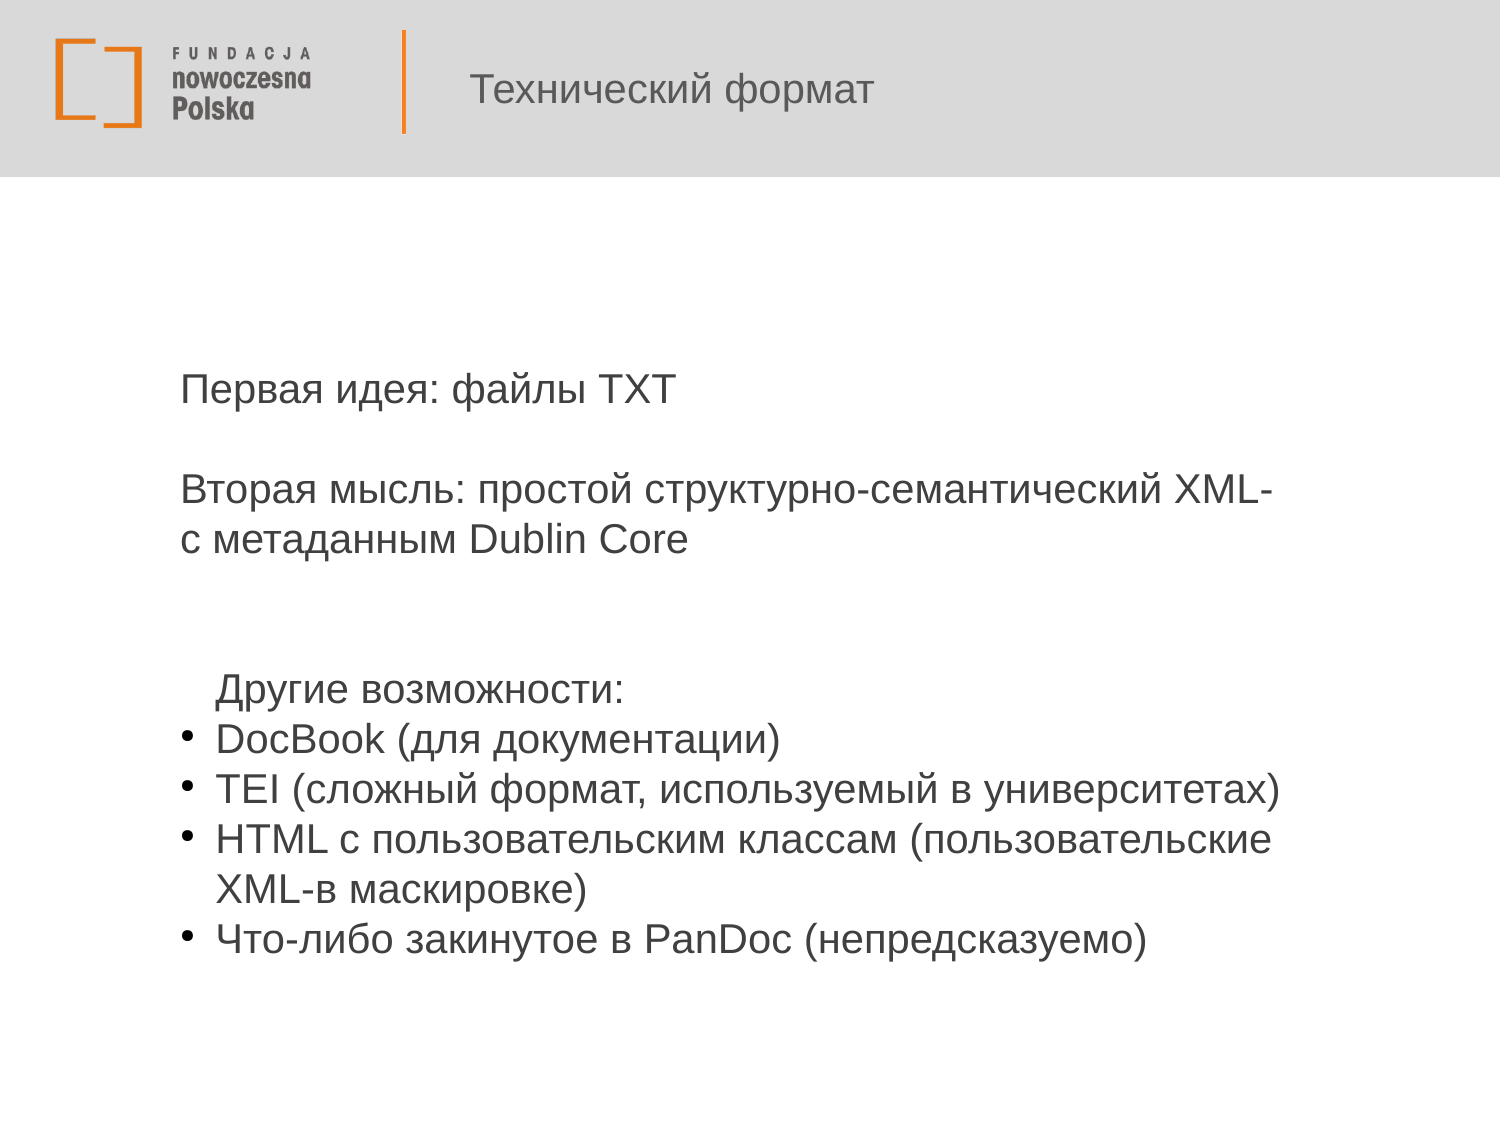

Технический формат
Первая идея: файлы TXT
Вторая мысль: простой структурно-семантический XML-с метаданным Dublin Core
Другие возможности:
DocBook (для документации)
TEI (сложный формат, используемый в университетах)
HTML с пользовательским классам (пользовательские XML-в маскировке)
Что-либо закинутое в PanDoc (непредсказуемо)